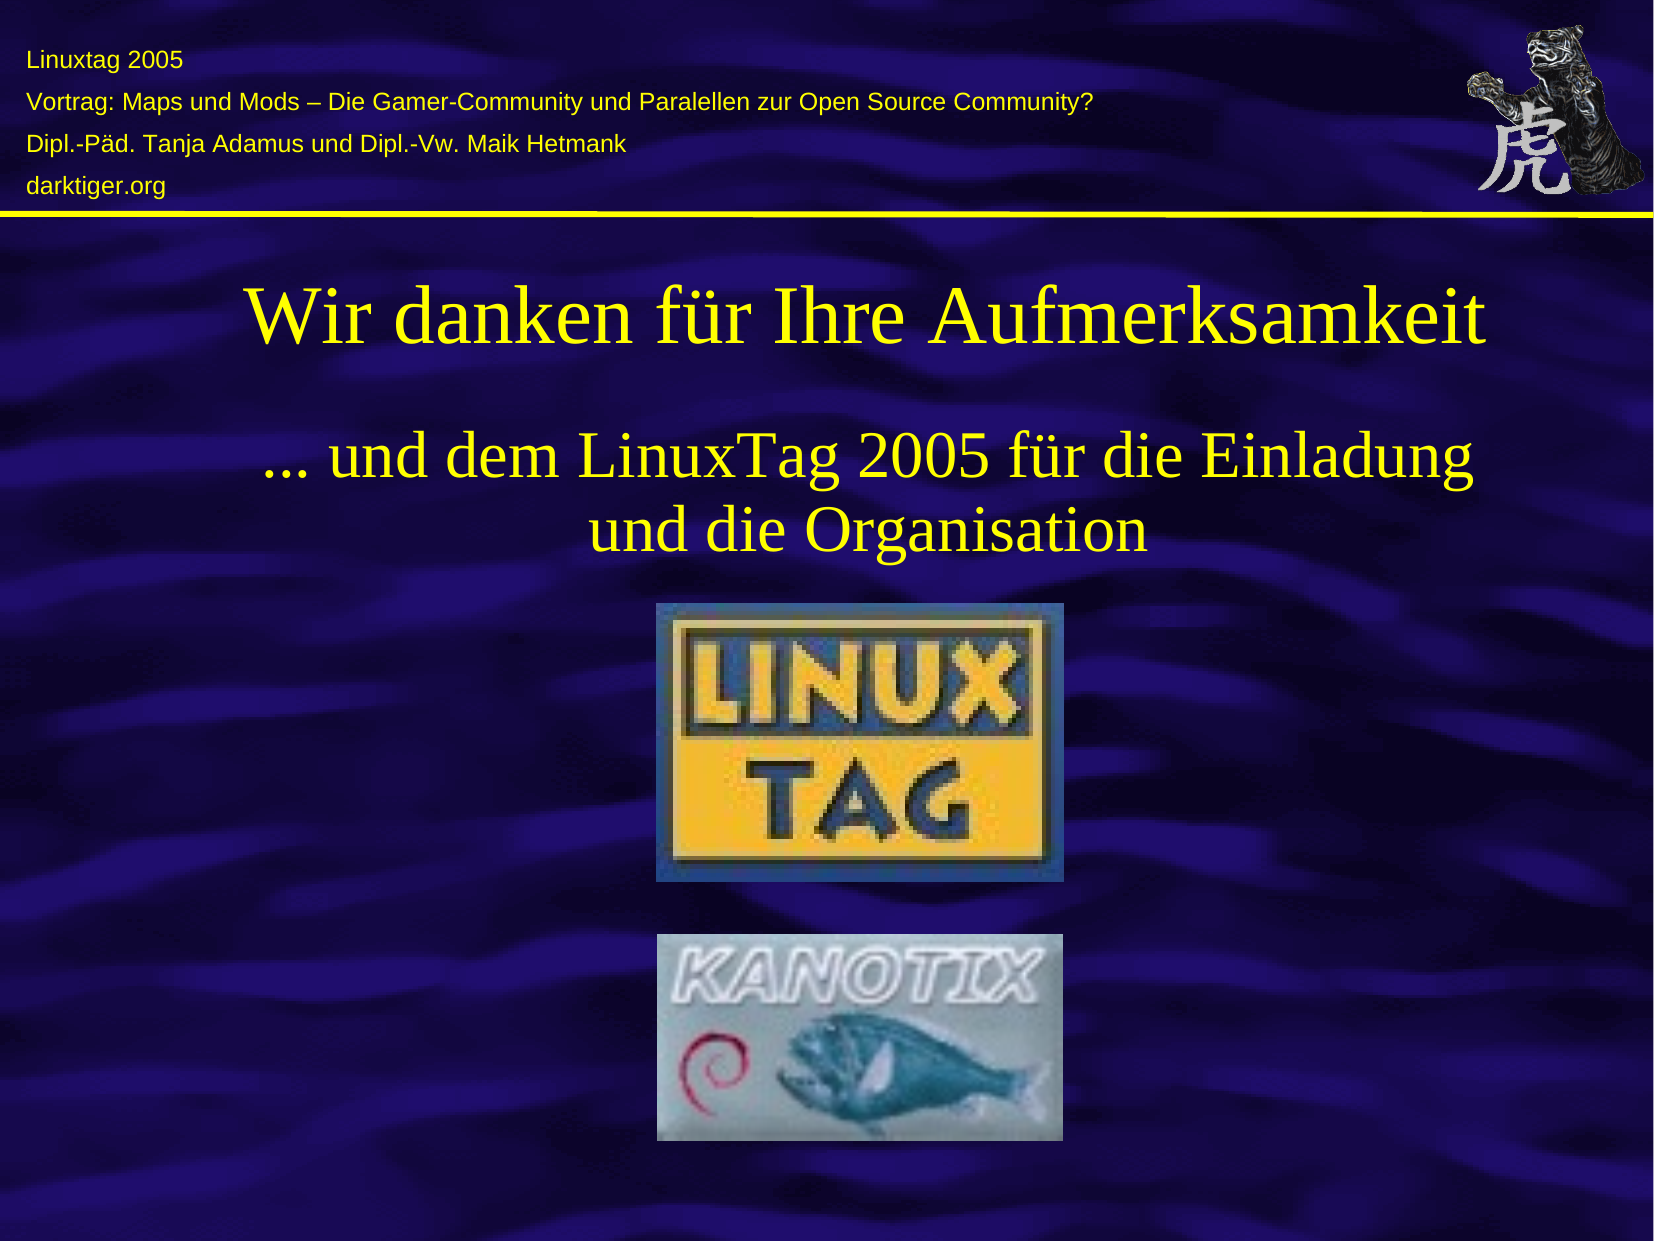

Linuxtag 2005
Vortrag: Maps und Mods – Die Gamer-Community und Paralellen zur Open Source Community?
Dipl.-Päd. Tanja Adamus und Dipl.-Vw. Maik Hetmank
darktiger.org
Wir danken für Ihre Aufmerksamkeit
... und dem LinuxTag 2005 für die Einladung
und die Organisation